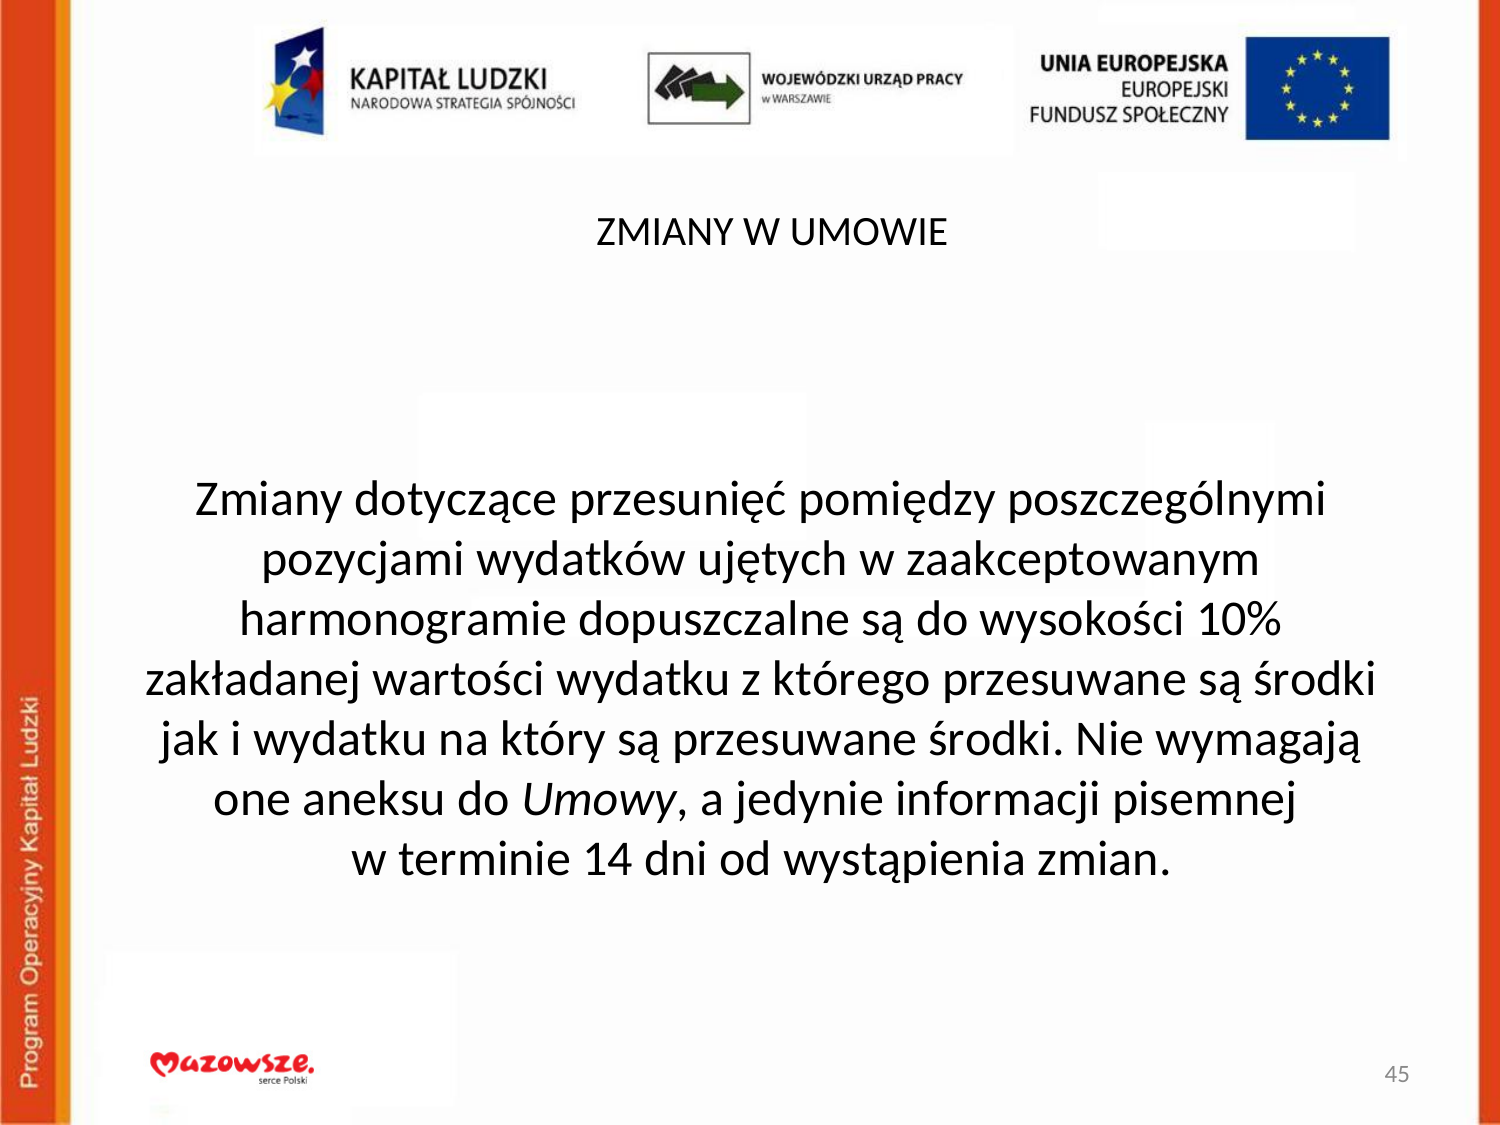

ZMIANY W UMOWIE
# Zmiany dotyczące przesunięć pomiędzy poszczególnymi pozycjami wydatków ujętych w zaakceptowanym harmonogramie dopuszczalne są do wysokości 10% zakładanej wartości wydatku z którego przesuwane są środki jak i wydatku na który są przesuwane środki. Nie wymagają one aneksu do Umowy, a jedynie informacji pisemnej w terminie 14 dni od wystąpienia zmian.